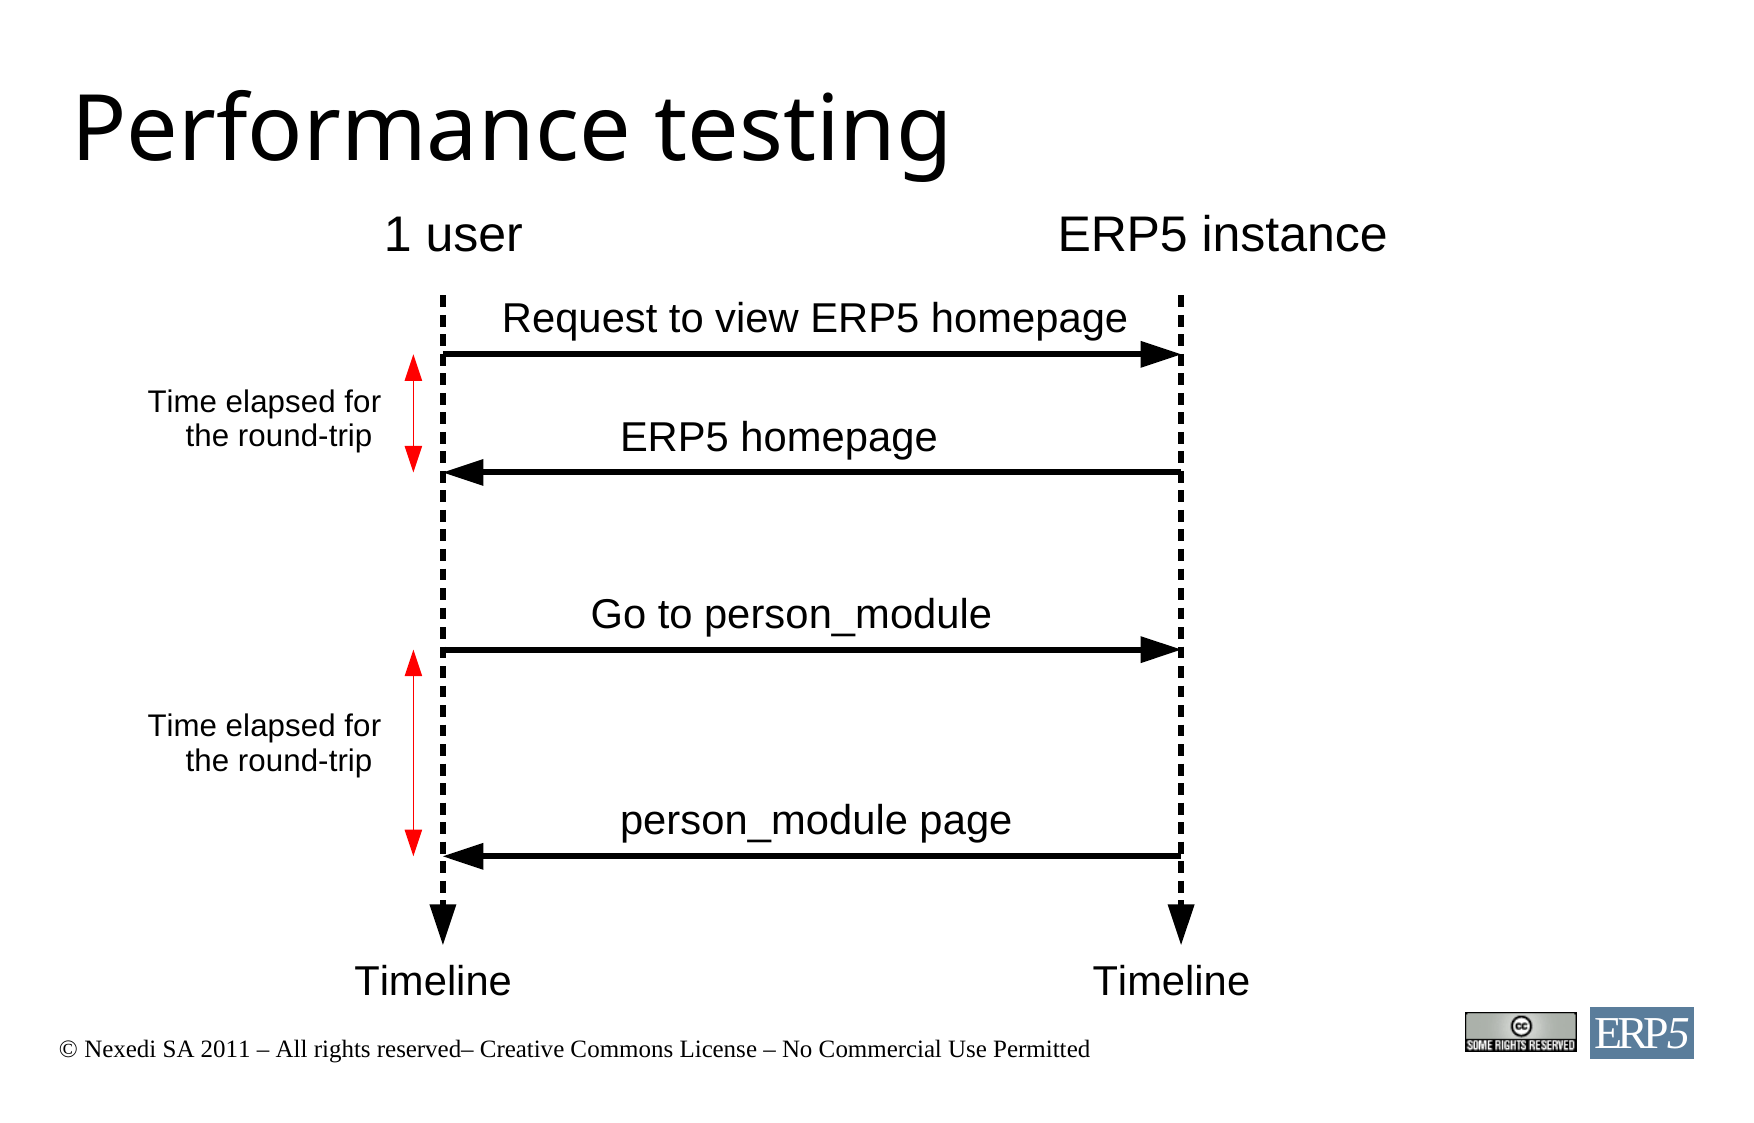

# Performance testing
1 user
ERP5 instance
Request to view ERP5 homepage
Time elapsed for the round-trip
ERP5 homepage
Go to person_module
Time elapsed for the round-trip
person_module page
Timeline
Timeline